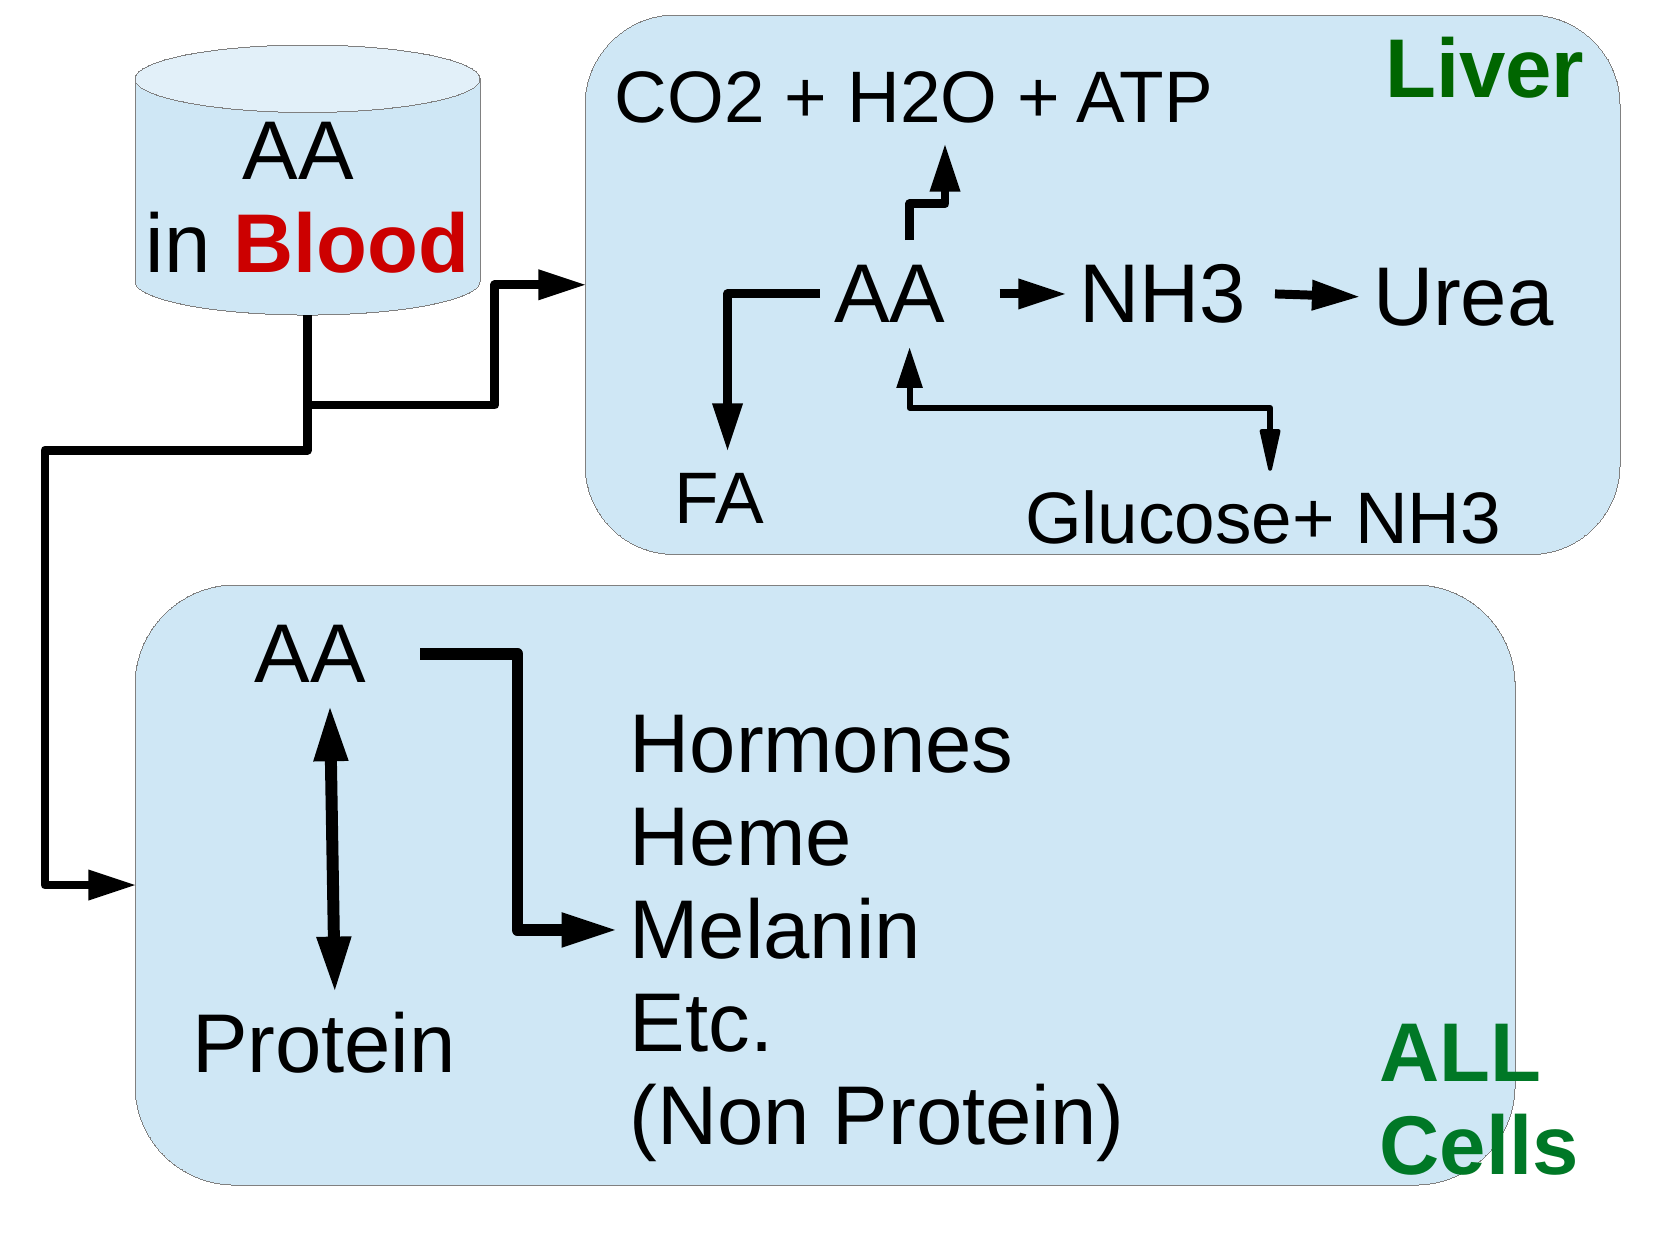

Liver
AA
in Blood
CO2 + H2O + ATP
AA
NH3
Urea
FA
Glucose+ NH3
AA
Hormones
Heme
Melanin
Etc.
(Non Protein)
Protein
ALL Cells